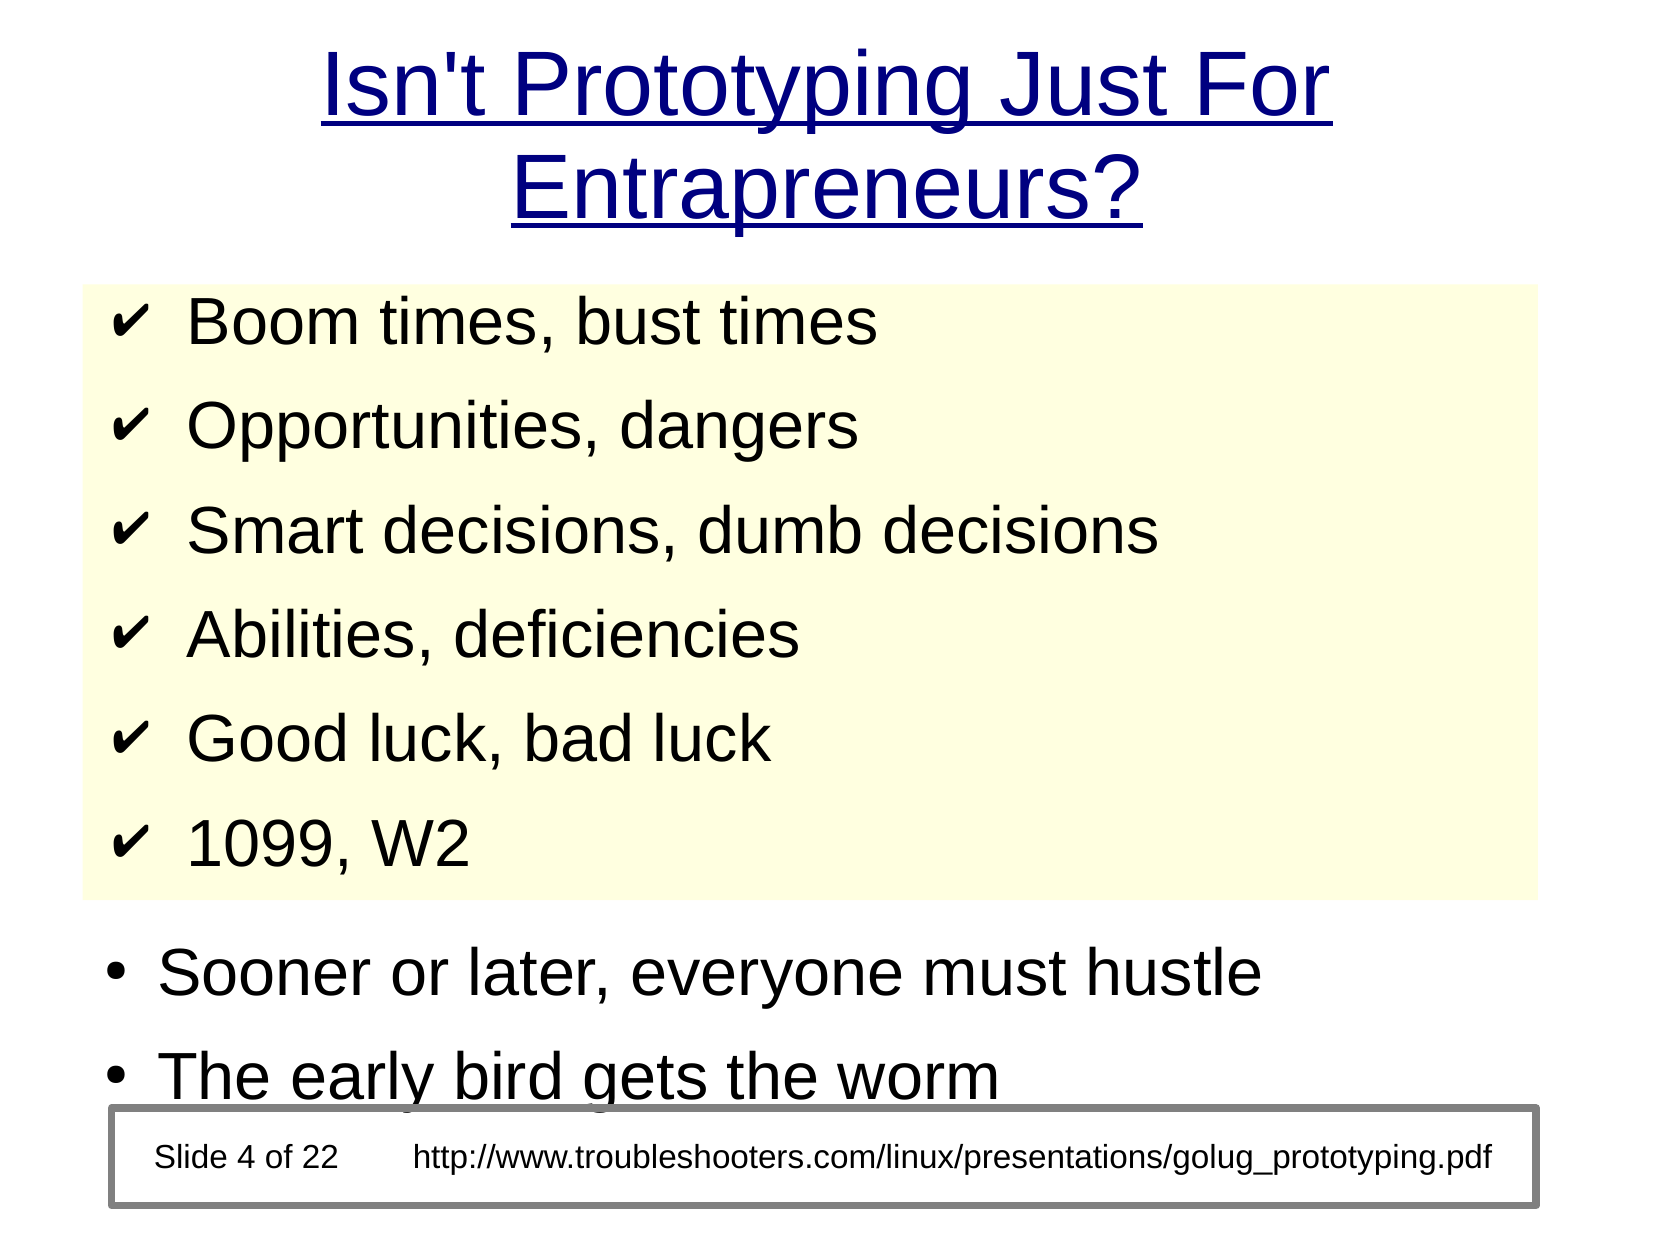

# Isn't Prototyping Just For Entrapreneurs?
 Boom times, bust times
 Opportunities, dangers
 Smart decisions, dumb decisions
 Abilities, deficiencies
 Good luck, bad luck
 1099, W2
Sooner or later, everyone must hustle
The early bird gets the worm
Slide of 22 http://www.troubleshooters.com/linux/presentations/golug_prototyping.pdf